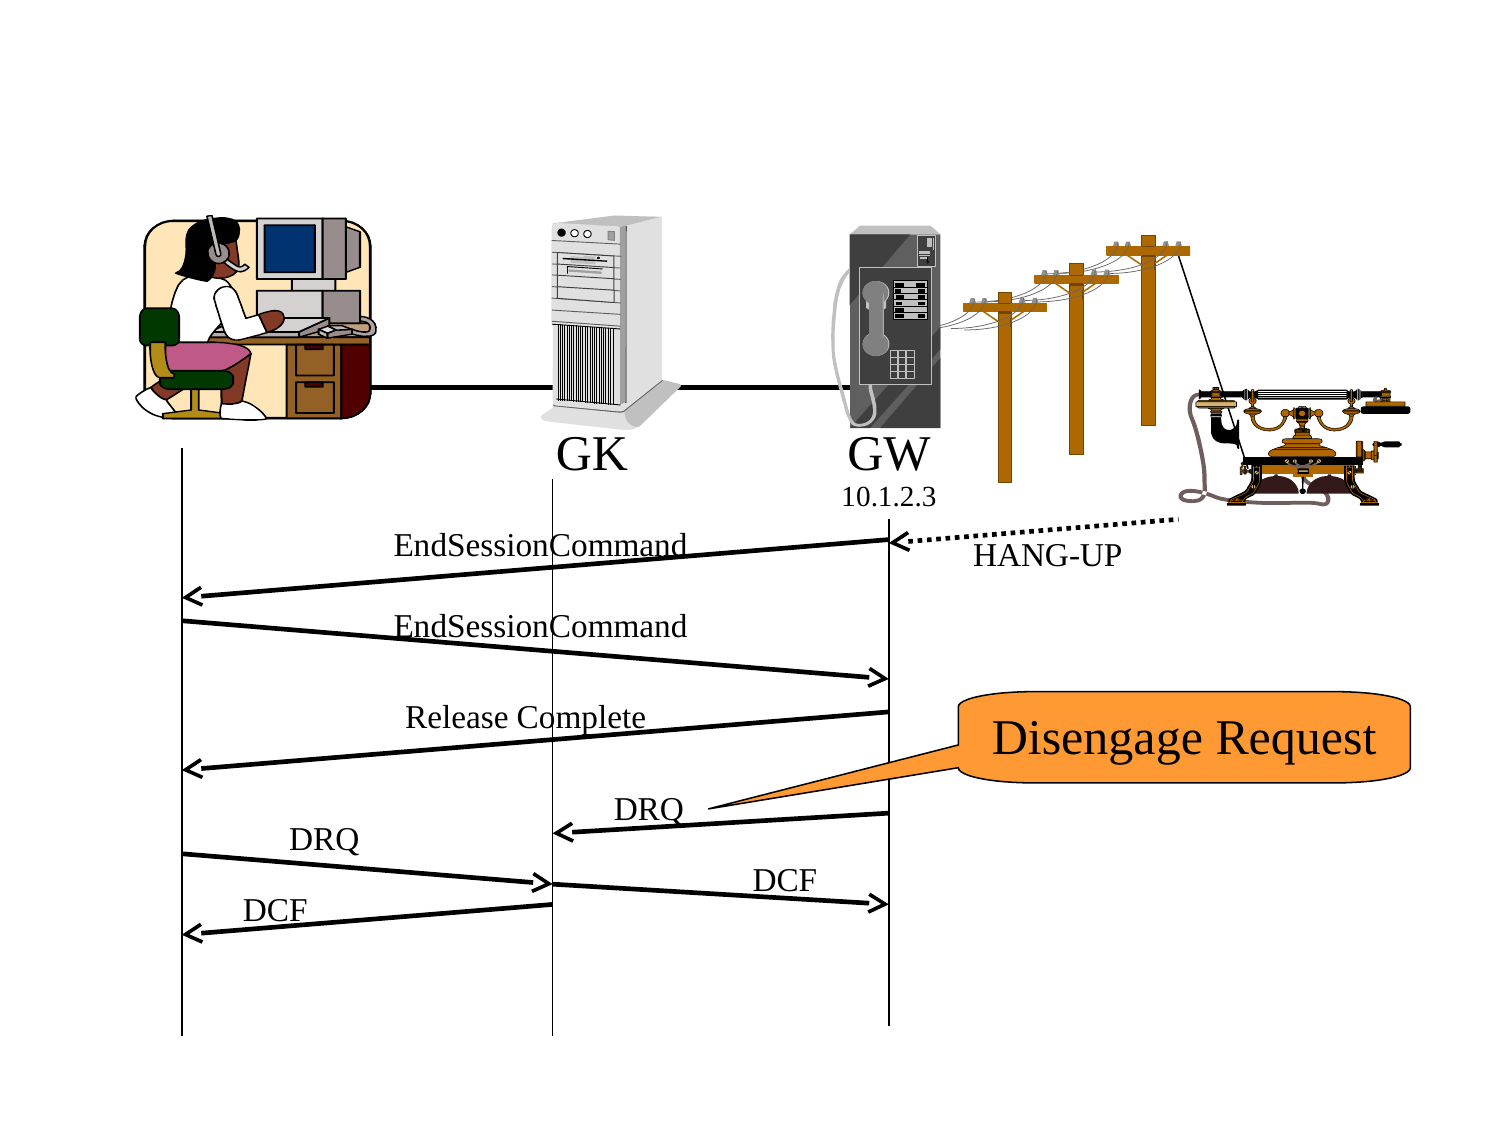

GK
GW
10.1.2.3
EndSessionCommand
HANG-UP
EndSessionCommand
Release Complete
DRQ
DRQ
DCF
DCF
Disengage Request